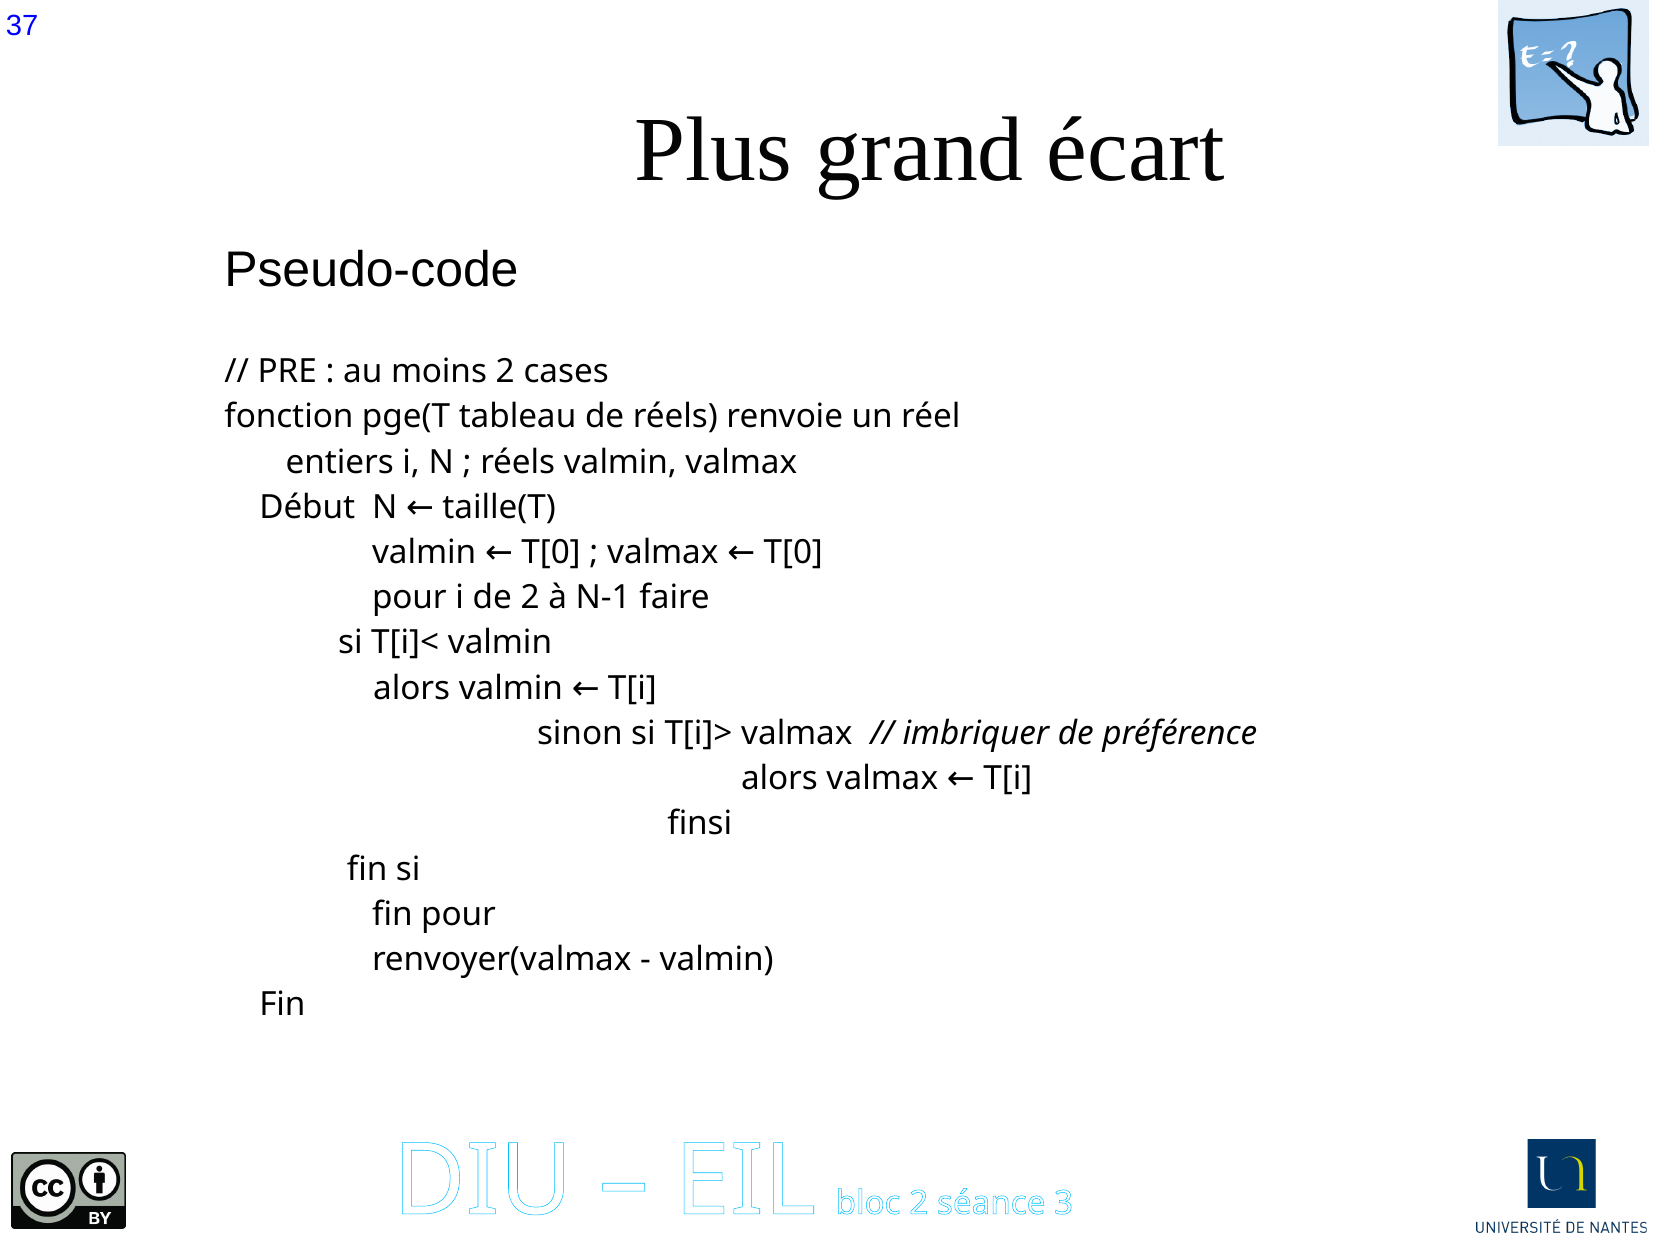

37
# Plus grand écart
Pseudo-code
// PRE : au moins 2 cases
fonction pge(T tableau de réels) renvoie un réel
 entiers i, N ; réels valmin, valmax
 Début	N ← taille(T)
 	valmin ← T[0] ; valmax ← T[0]
 	pour i de 2 à N-1 faire
 si T[i]< valmin
 alors valmin ← T[i]
				 sinon si T[i]> valmax // imbriquer de préférence
							alors valmax ← T[i]
				 		finsi
 fin si
 	fin pour
 	renvoyer(valmax - valmin)
 Fin